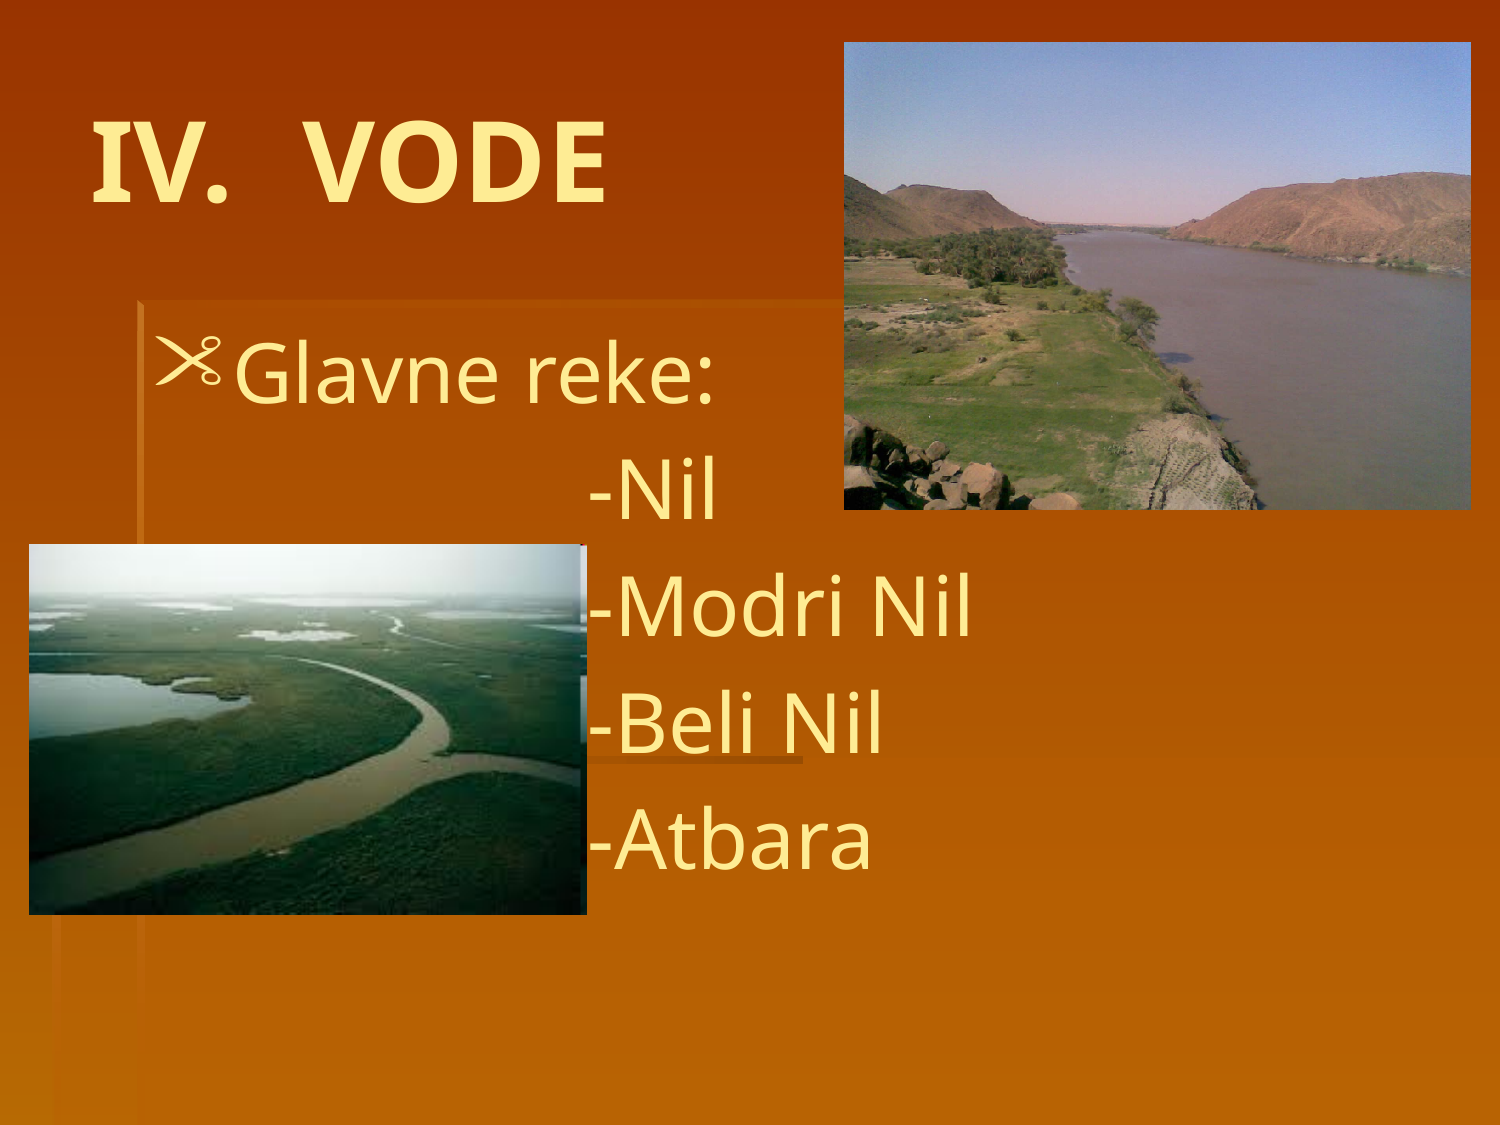

# VODE
Glavne reke:
 -Nil
 -Modri Nil
 -Beli Nil
 -Atbara